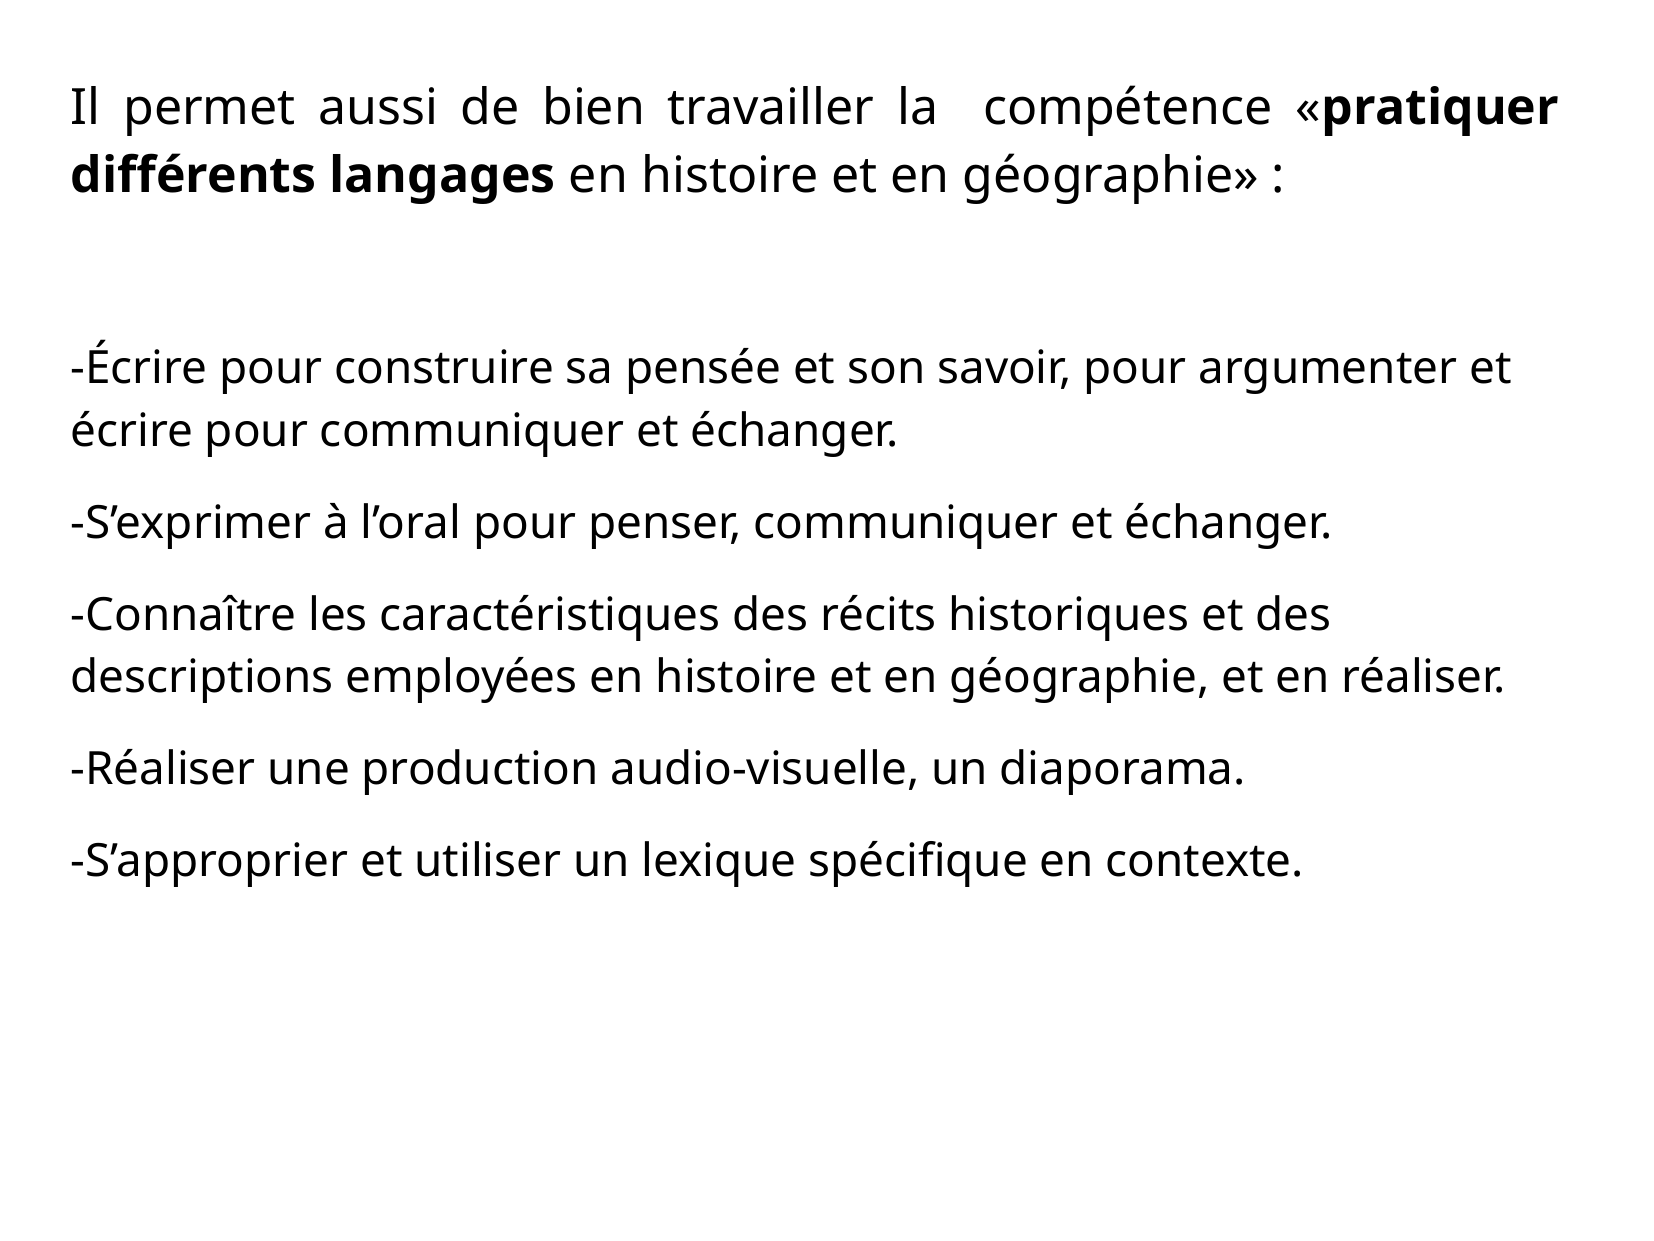

# Il permet aussi de bien travailler la compétence «pratiquer différents langages en histoire et en géographie» :
-Écrire pour construire sa pensée et son savoir, pour argumenter et écrire pour communiquer et échanger.
-S’exprimer à l’oral pour penser, communiquer et échanger.
-Connaître les caractéristiques des récits historiques et des descriptions employées en histoire et en géographie, et en réaliser.
-Réaliser une production audio-visuelle, un diaporama.
-S’approprier et utiliser un lexique spécifique en contexte.